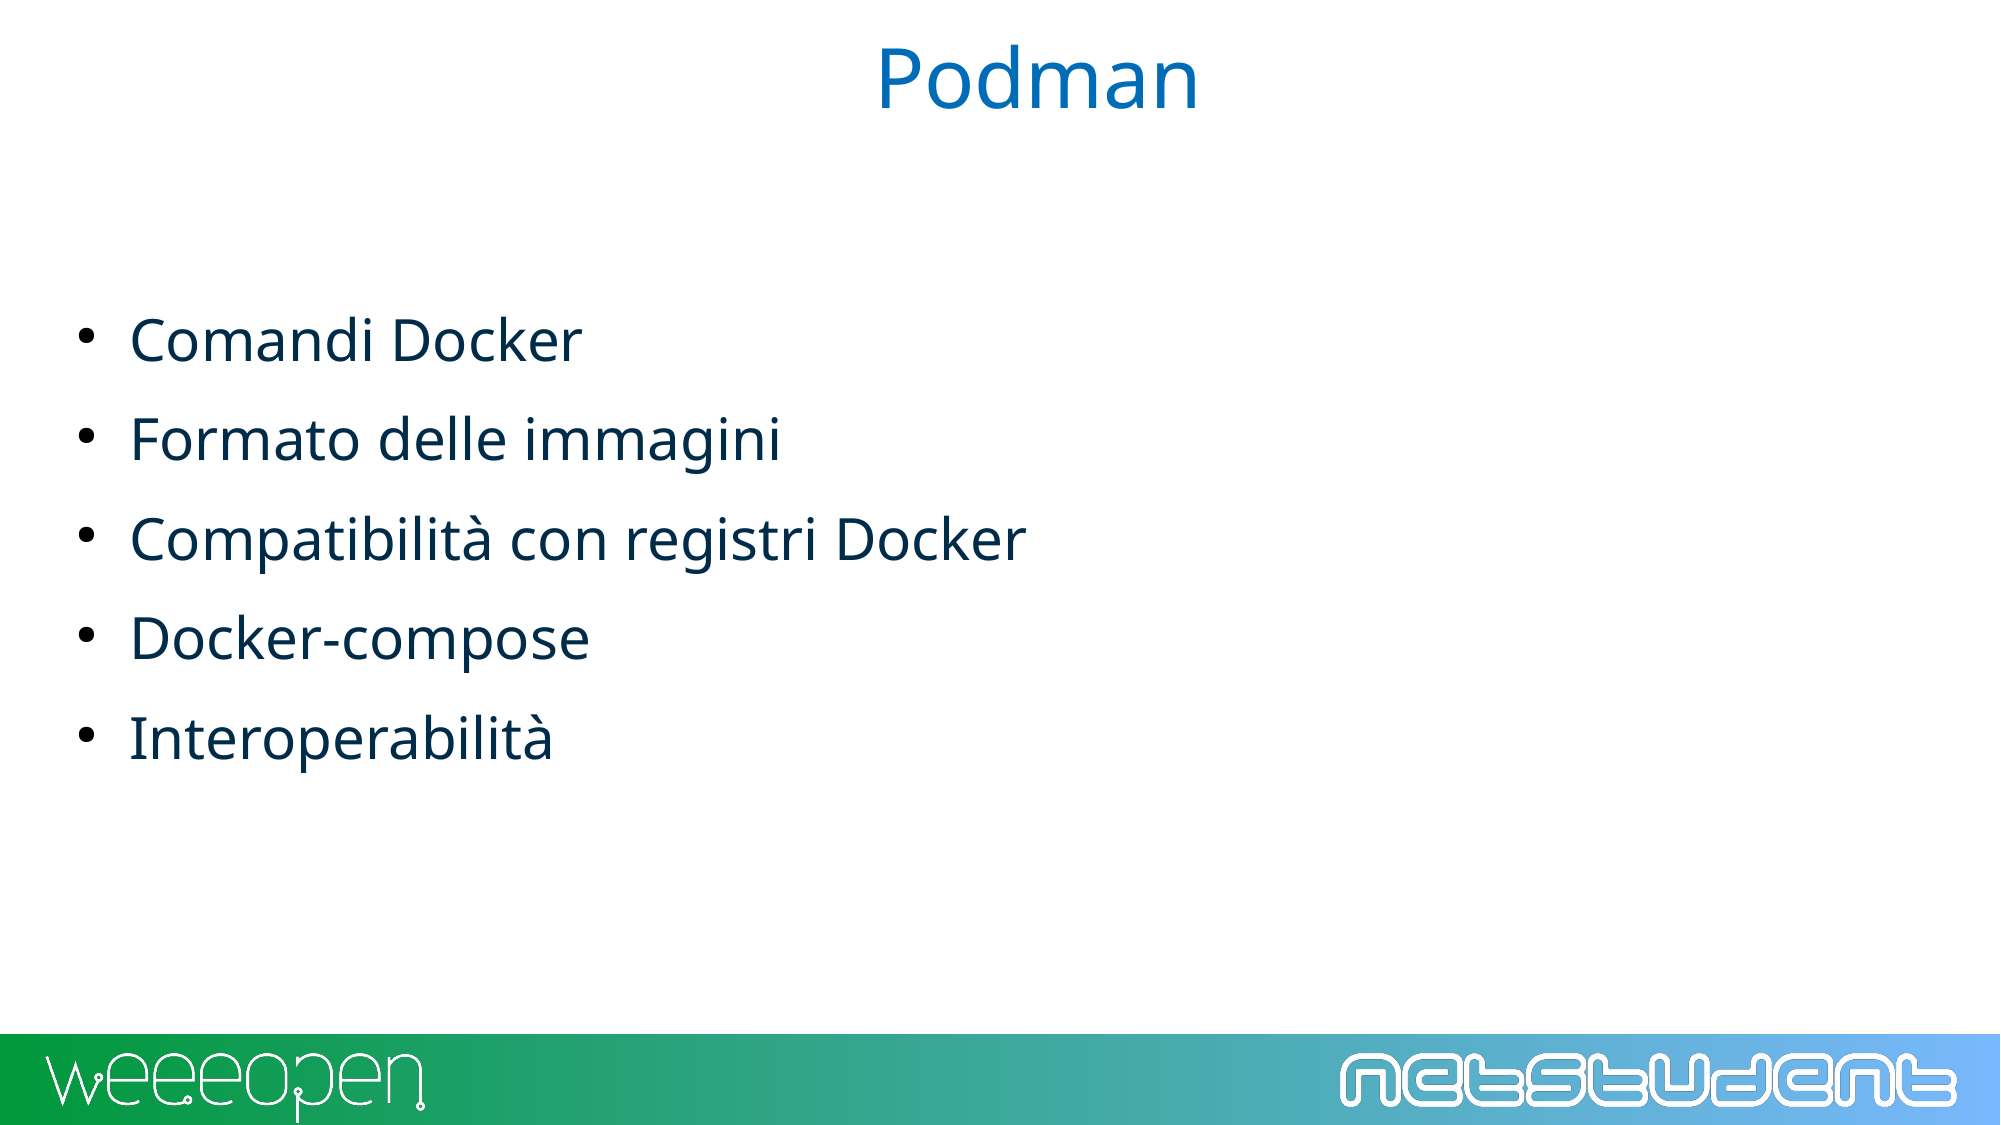

# Podman
Comandi Docker
Formato delle immagini
Compatibilità con registri Docker
Docker-compose
Interoperabilità